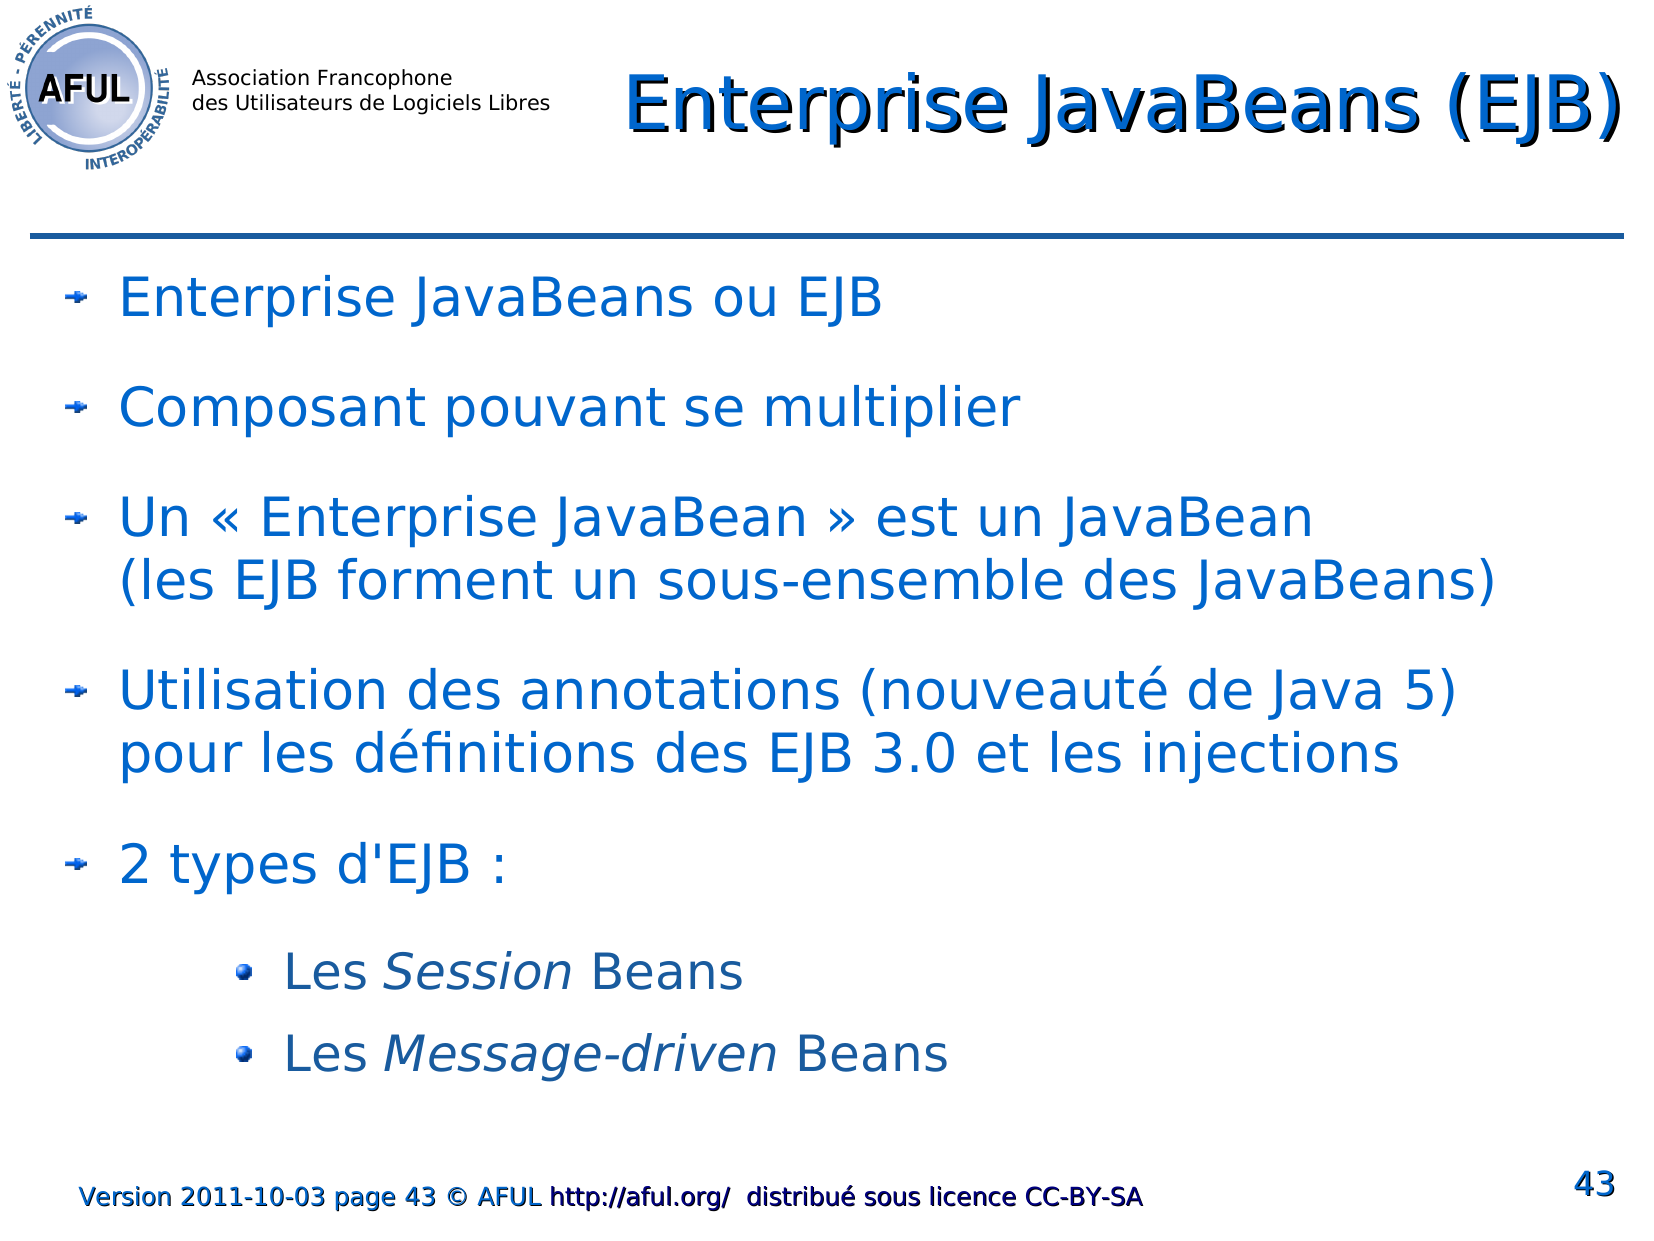

# Enterprise JavaBeans (EJB)
Enterprise JavaBeans ou EJB
Composant pouvant se multiplier
Un « Enterprise JavaBean » est un JavaBean
(les EJB forment un sous-ensemble des JavaBeans)
Utilisation des annotations (nouveauté de Java 5) pour les définitions des EJB 3.0 et les injections
2 types d'EJB :
Les Session Beans
Les Message-driven Beans